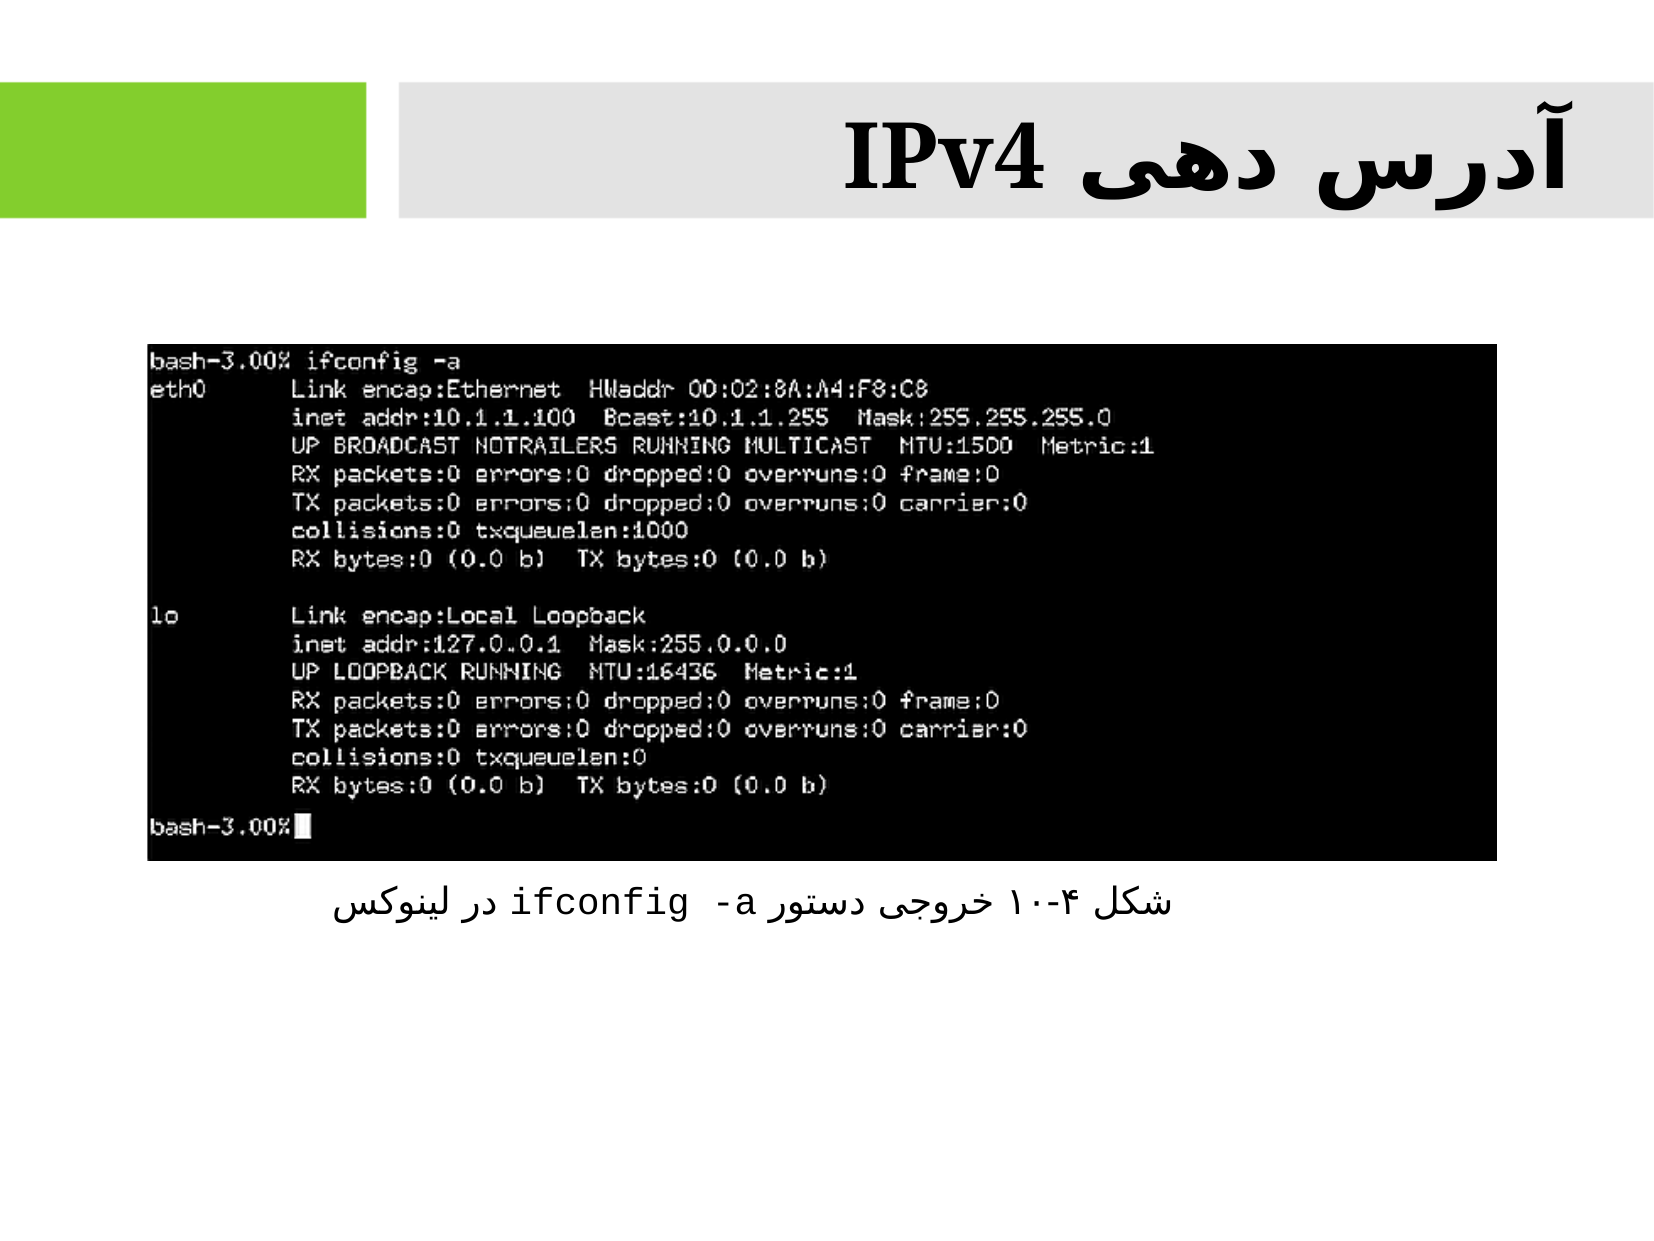

# آدرس دهی IPv4
شکل ۴-۱۰ خروجی دستور ifconfig -a در لینوکس